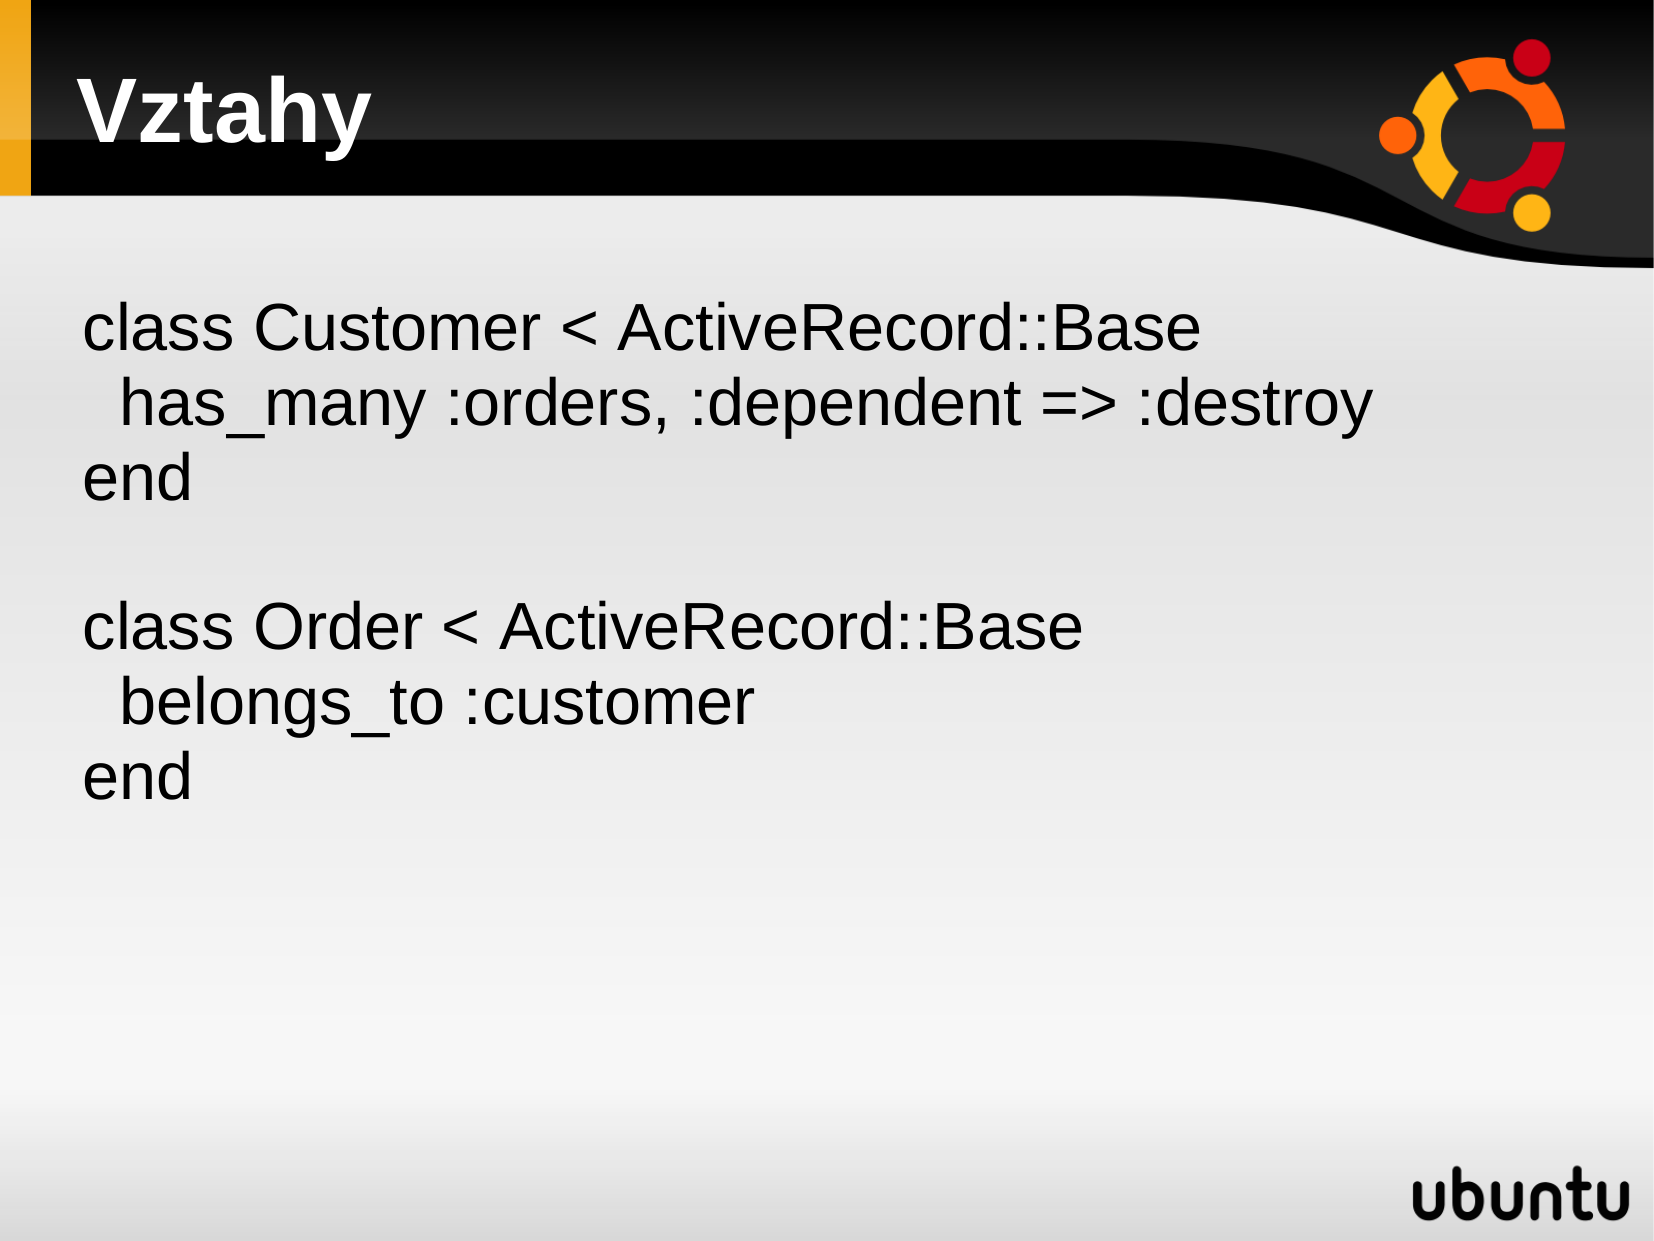

# Vztahy
class Customer < ActiveRecord::Base
 has_many :orders, :dependent => :destroy
end
class Order < ActiveRecord::Base
 belongs_to :customer
end